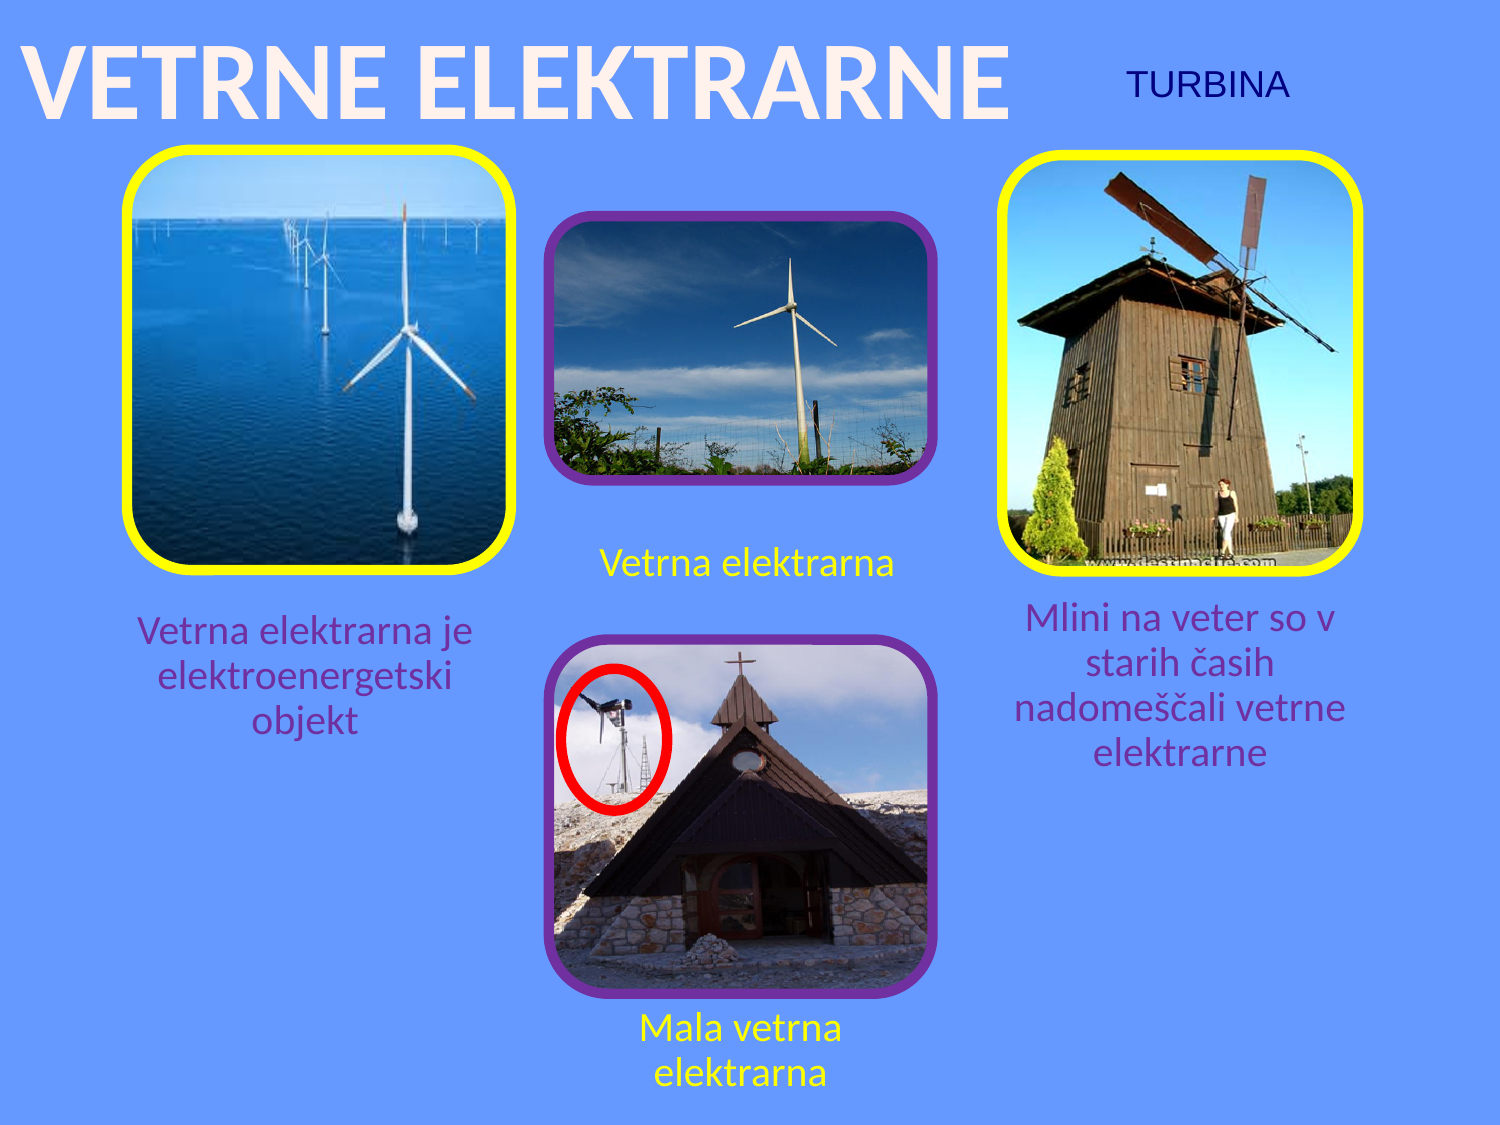

VETRNE ELEKTRARNE
TURBINA
Vetrna elektrarna
Mlini na veter so v starih časih nadomeščali vetrne elektrarne
Vetrna elektrarna je elektroenergetski objekt
Mala vetrna elektrarna